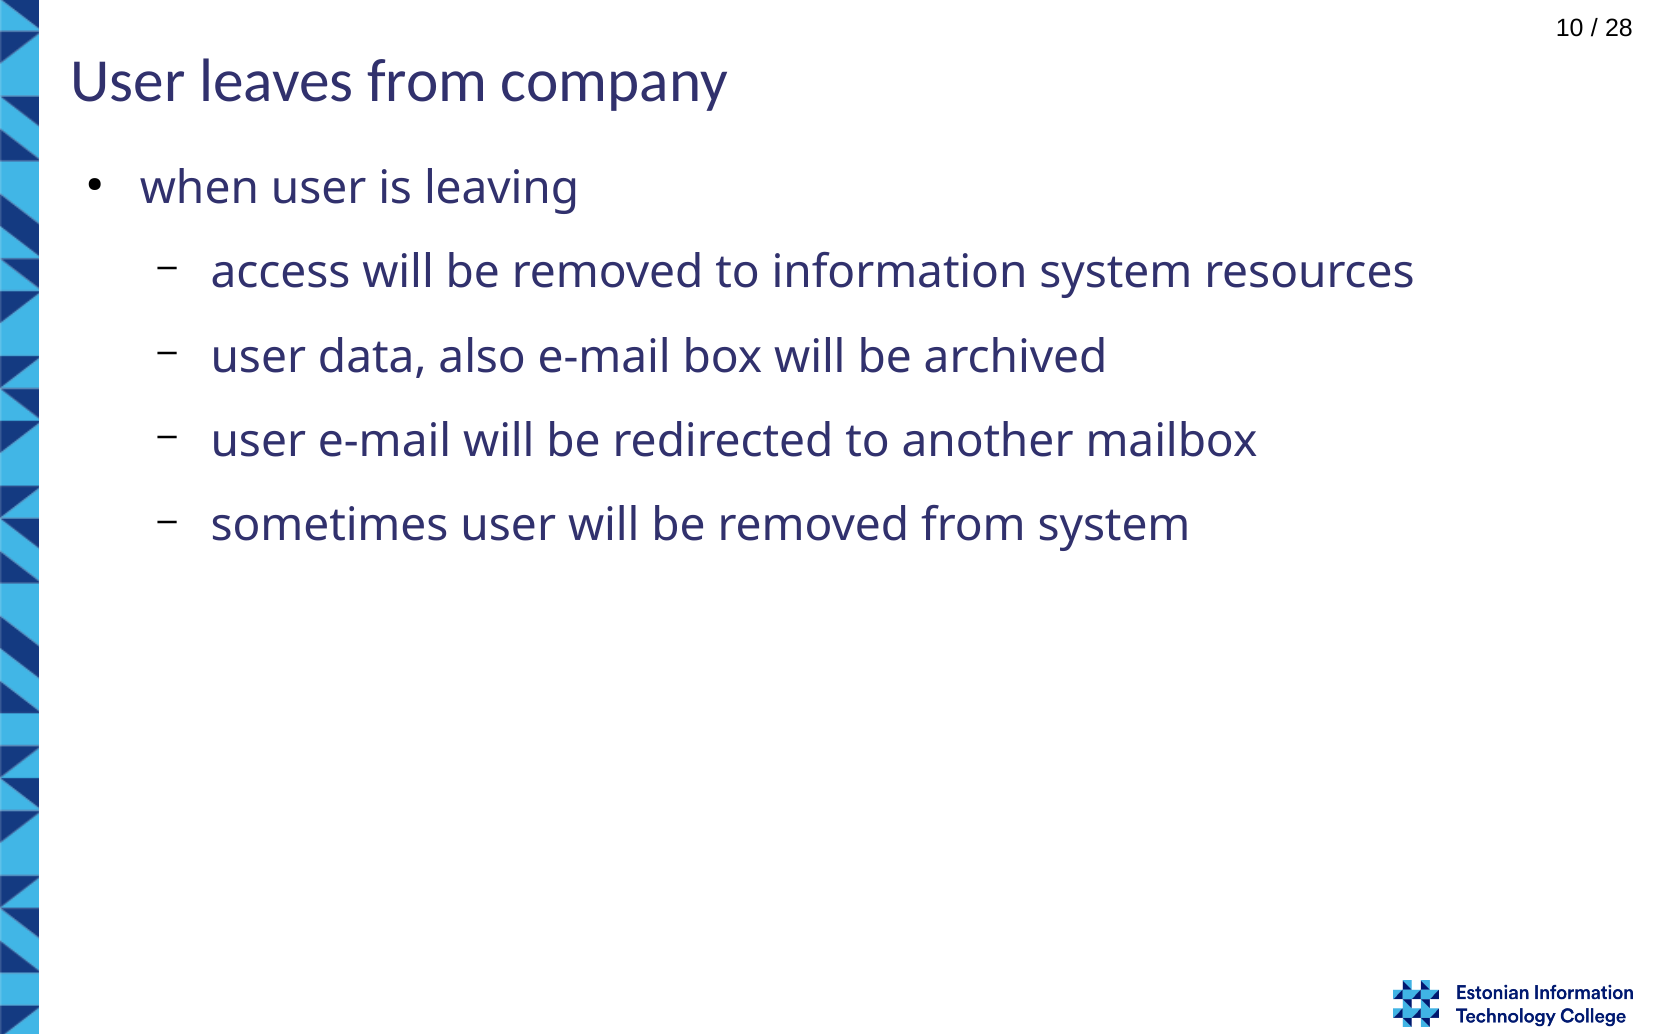

# User leaves from company
when user is leaving
access will be removed to information system resources
user data, also e-mail box will be archived
user e-mail will be redirected to another mailbox
sometimes user will be removed from system